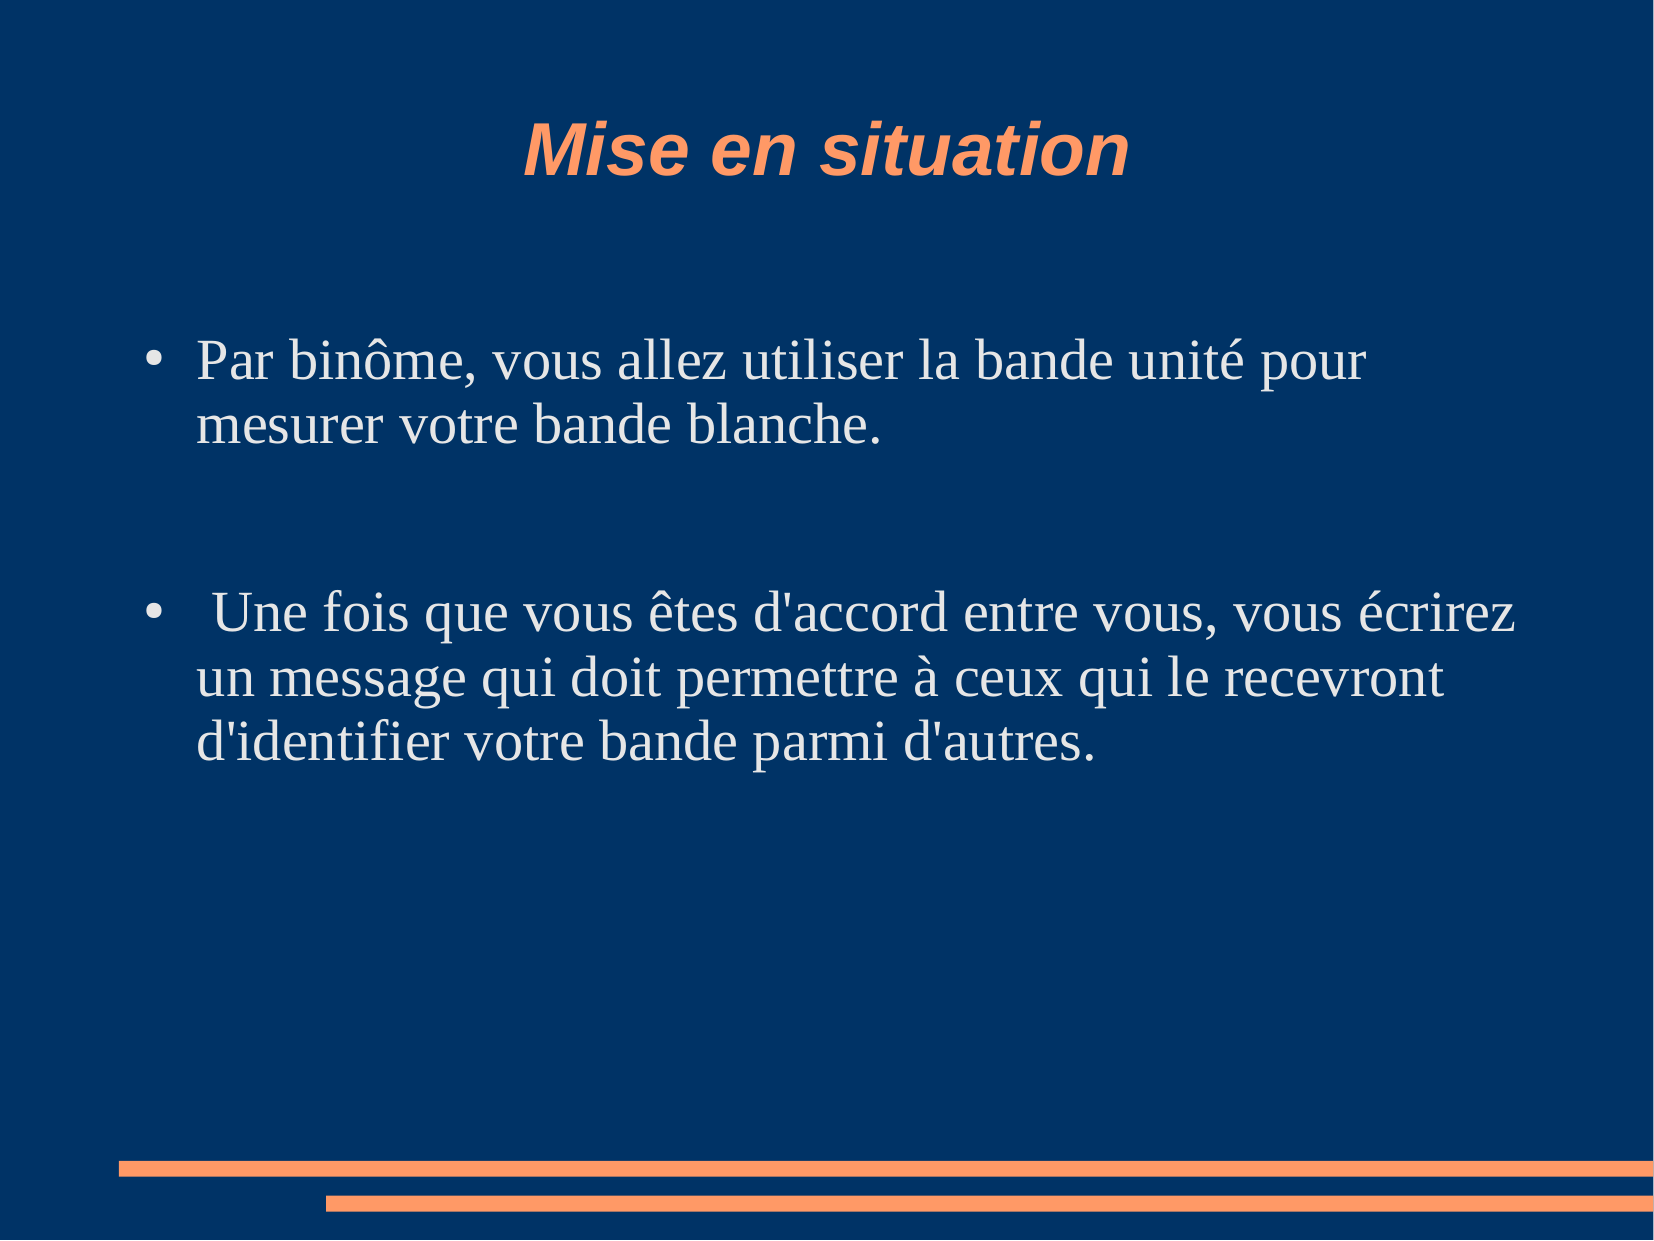

# Mise en situation
Par binôme, vous allez utiliser la bande unité pour mesurer votre bande blanche.
 Une fois que vous êtes d'accord entre vous, vous écrirez un message qui doit permettre à ceux qui le recevront d'identifier votre bande parmi d'autres.